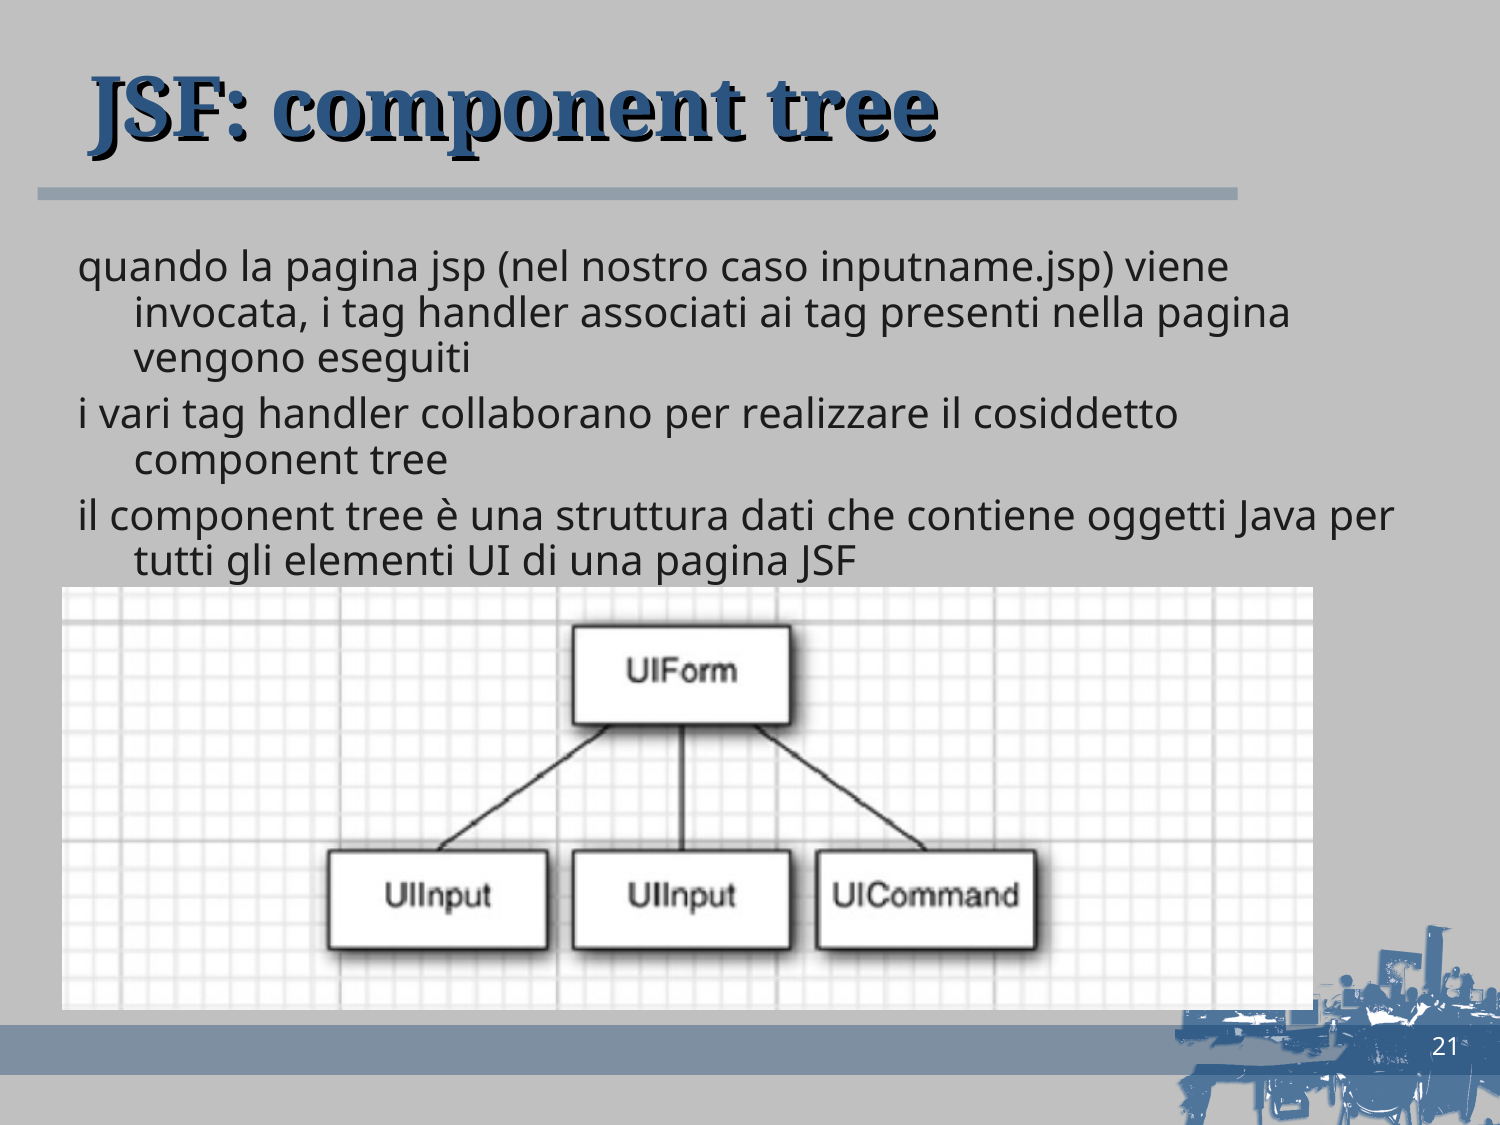

# JSF: component tree
quando la pagina jsp (nel nostro caso inputname.jsp) viene invocata, i tag handler associati ai tag presenti nella pagina vengono eseguiti
i vari tag handler collaborano per realizzare il cosiddetto component tree
il component tree è una struttura dati che contiene oggetti Java per tutti gli elementi UI di una pagina JSF